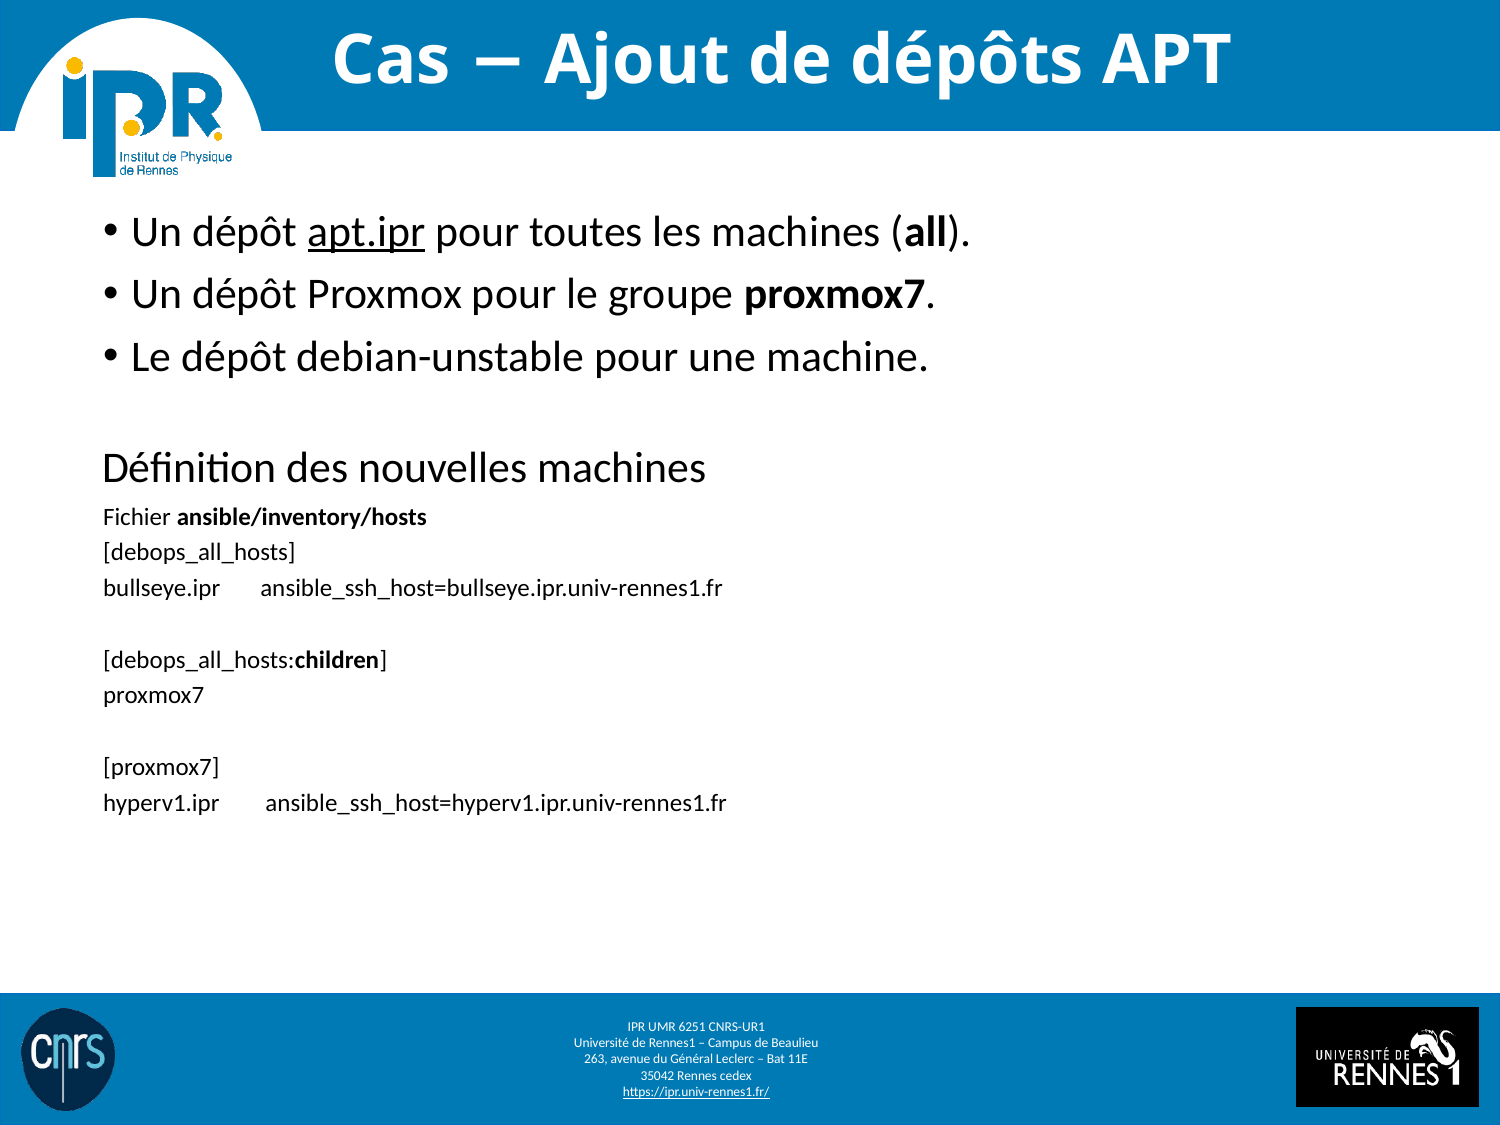

Cas − Ajout de dépôts APT
# Un dépôt apt.ipr pour toutes les machines (all).
Un dépôt Proxmox pour le groupe proxmox7.
Le dépôt debian-unstable pour une machine.
Définition des nouvelles machines
Fichier ansible/inventory/hosts
[debops_all_hosts]
bullseye.ipr ansible_ssh_host=bullseye.ipr.univ-rennes1.fr
[debops_all_hosts:children]
proxmox7
[proxmox7]
hyperv1.ipr ansible_ssh_host=hyperv1.ipr.univ-rennes1.fr